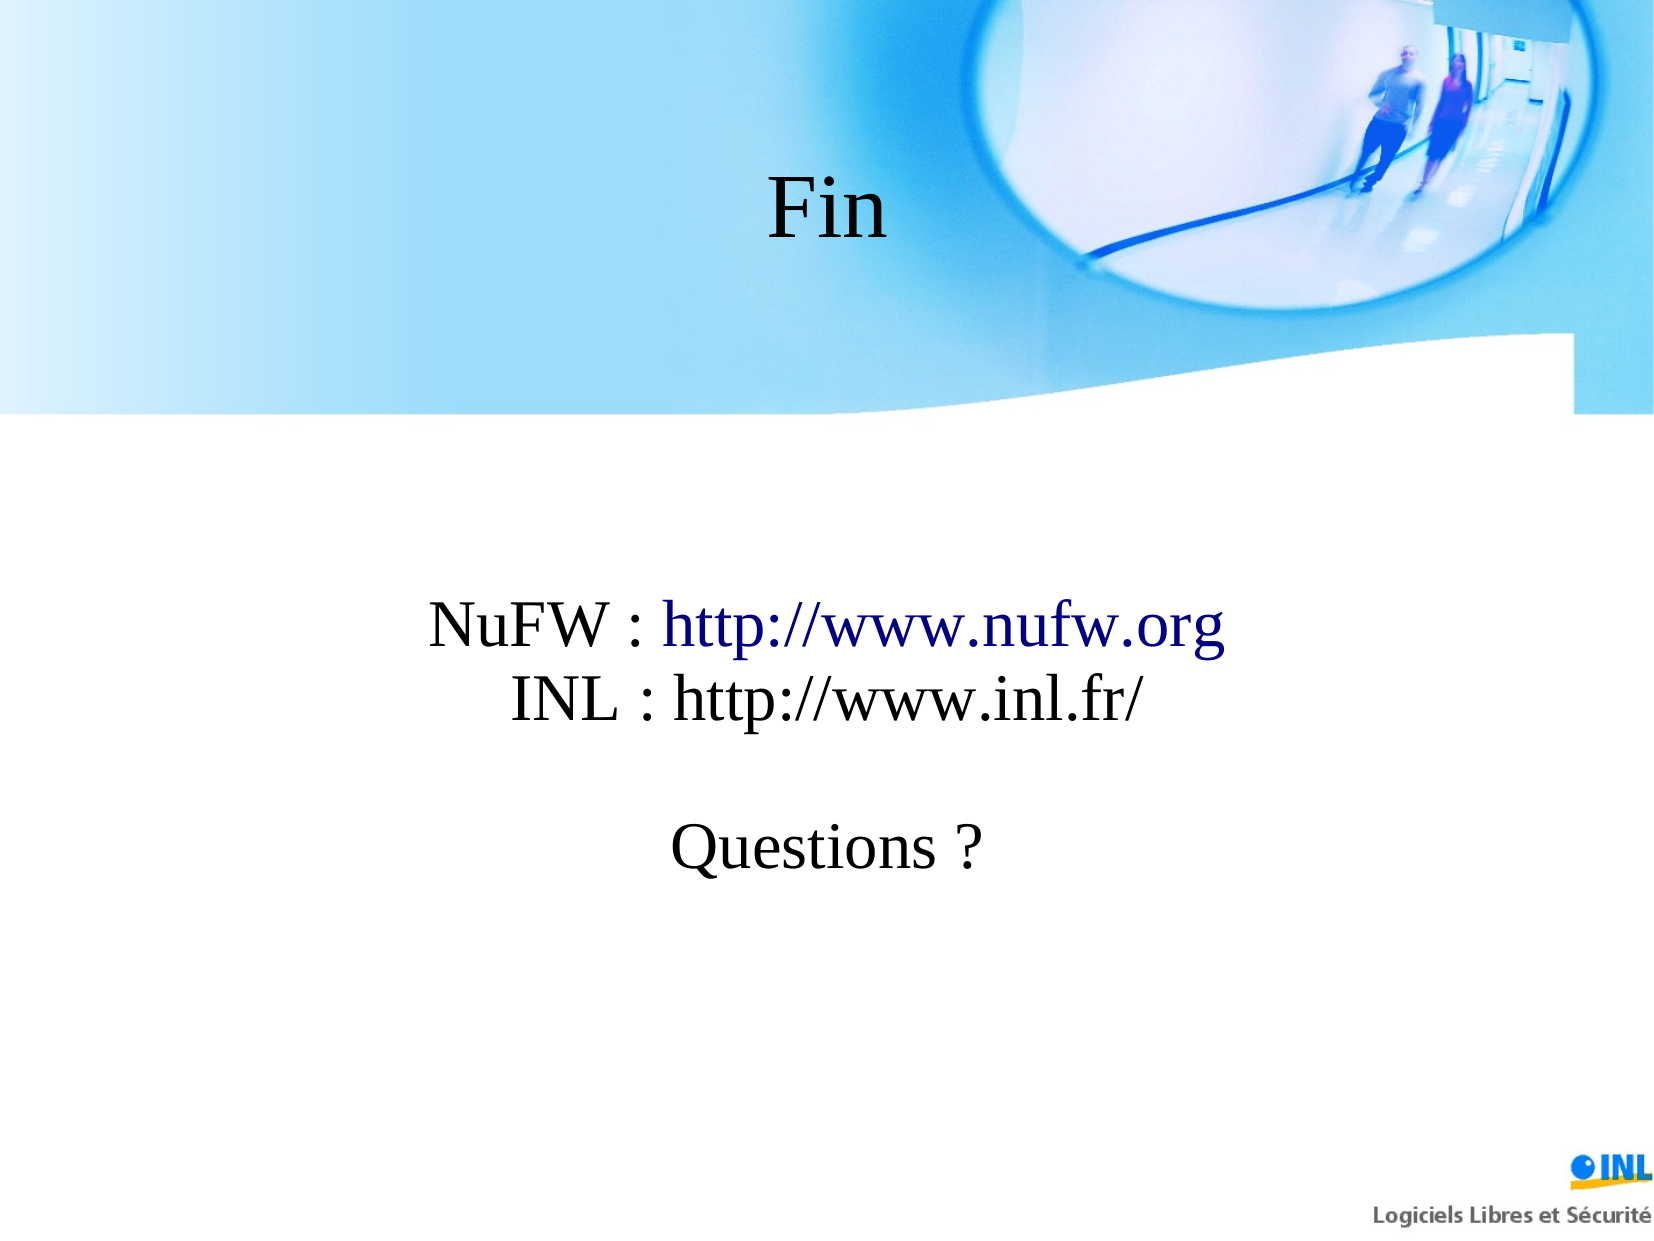

# Fin
NuFW : http://www.nufw.org
INL : http://www.inl.fr/
Questions ?